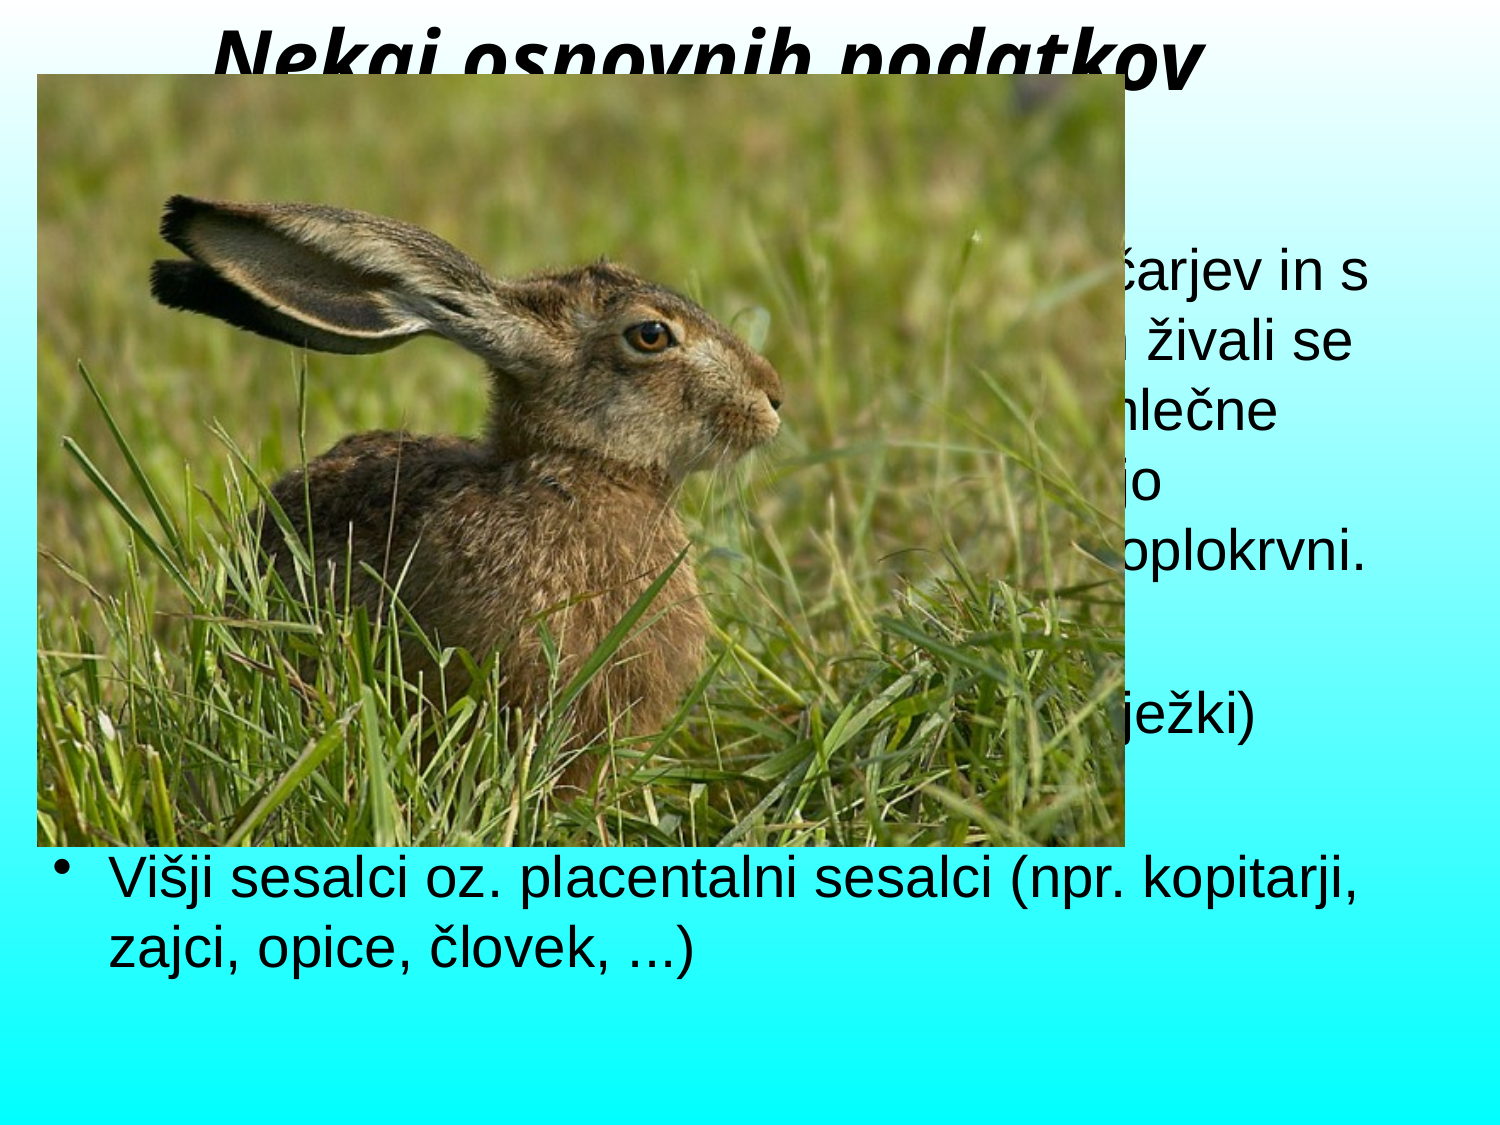

Nekaj osnovnih podatkov
 Sesalci so najvišje razviti razred vretenčarjev in s tem tudi najbolj razvite živali. Od ostalih živali se najbolj ločijo po tem, da imajo samice mlečne žleze, ki izločajo mleko, s katerim hranijo mladiče. Imajo štiriprekatno srce in so toplokrvni.
 Delimo jih na tri skupine:
Prasesalci - stokovce (kljunaši, kljunati ježki)
Vrečarji (npr. kenguruji)
Višji sesalci oz. placentalni sesalci (npr. kopitarji, zajci, opice, človek, ...)